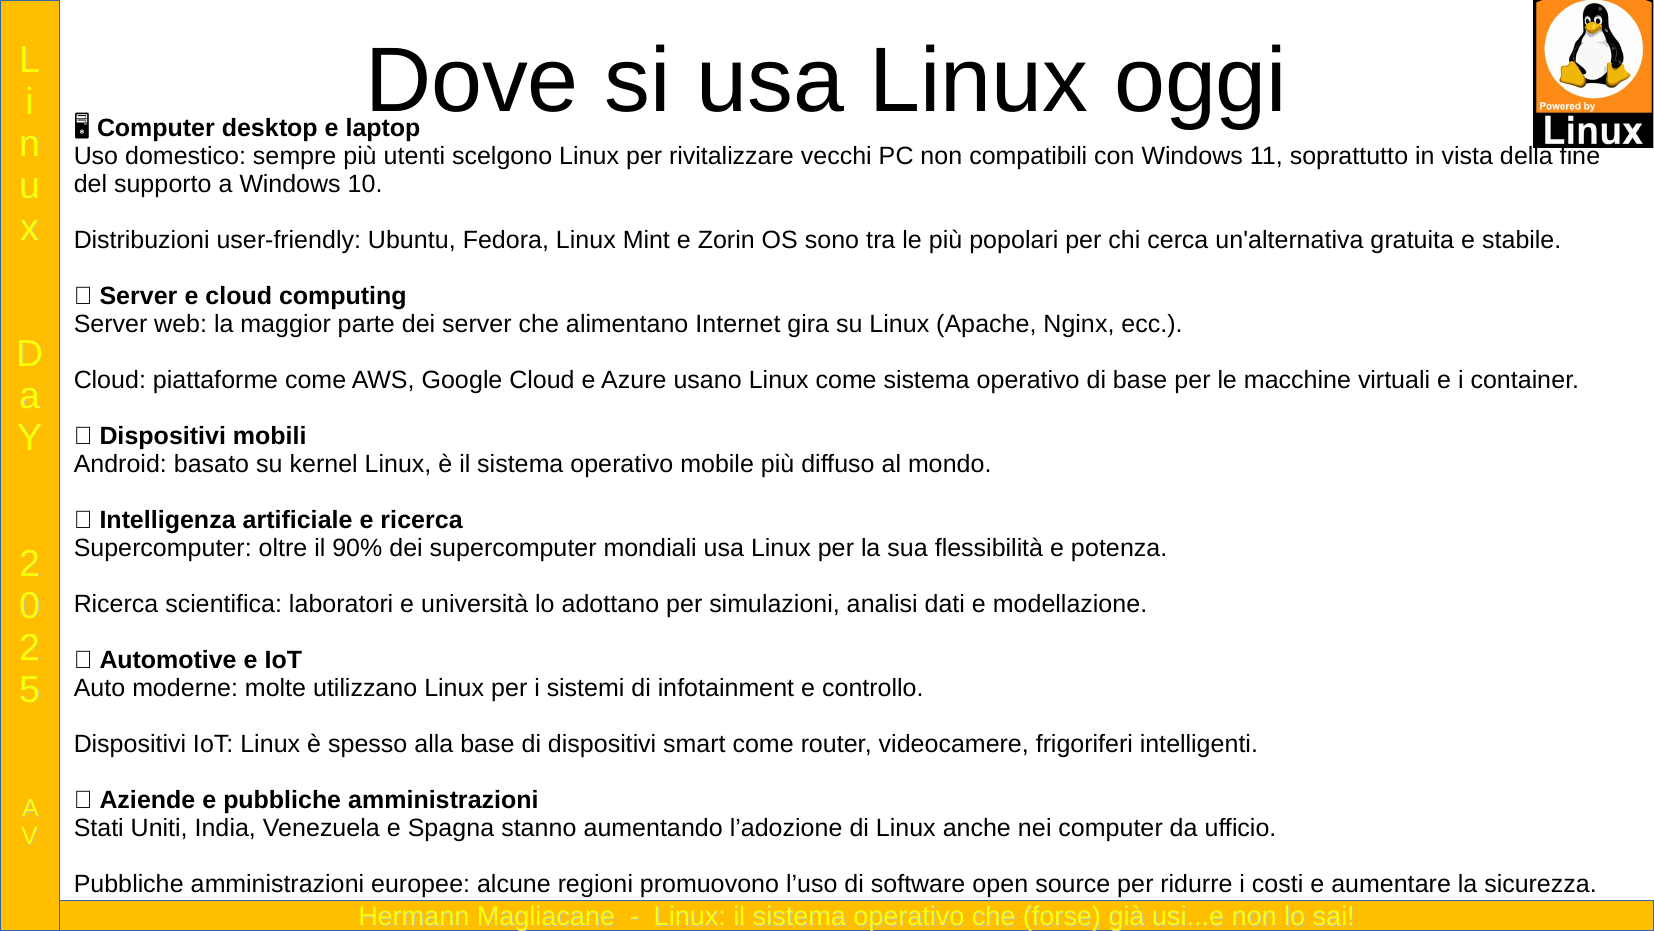

L
i
n
u
x
D
a
Y
2
0
2
5
AV
# Dove si usa Linux oggi
🖥️ Computer desktop e laptop
Uso domestico: sempre più utenti scelgono Linux per rivitalizzare vecchi PC non compatibili con Windows 11, soprattutto in vista della fine del supporto a Windows 10.
Distribuzioni user-friendly: Ubuntu, Fedora, Linux Mint e Zorin OS sono tra le più popolari per chi cerca un'alternativa gratuita e stabile.
🌐 Server e cloud computing
Server web: la maggior parte dei server che alimentano Internet gira su Linux (Apache, Nginx, ecc.).
Cloud: piattaforme come AWS, Google Cloud e Azure usano Linux come sistema operativo di base per le macchine virtuali e i container.
📱 Dispositivi mobili
Android: basato su kernel Linux, è il sistema operativo mobile più diffuso al mondo.
🧠 Intelligenza artificiale e ricerca
Supercomputer: oltre il 90% dei supercomputer mondiali usa Linux per la sua flessibilità e potenza.
Ricerca scientifica: laboratori e università lo adottano per simulazioni, analisi dati e modellazione.
🚗 Automotive e IoT
Auto moderne: molte utilizzano Linux per i sistemi di infotainment e controllo.
Dispositivi IoT: Linux è spesso alla base di dispositivi smart come router, videocamere, frigoriferi intelligenti.
🏢 Aziende e pubbliche amministrazioni
Stati Uniti, India, Venezuela e Spagna stanno aumentando l’adozione di Linux anche nei computer da ufficio.
Pubbliche amministrazioni europee: alcune regioni promuovono l’uso di software open source per ridurre i costi e aumentare la sicurezza.
Hermann Magliacane - Linux: il sistema operativo che (forse) già usi...e non lo sai!